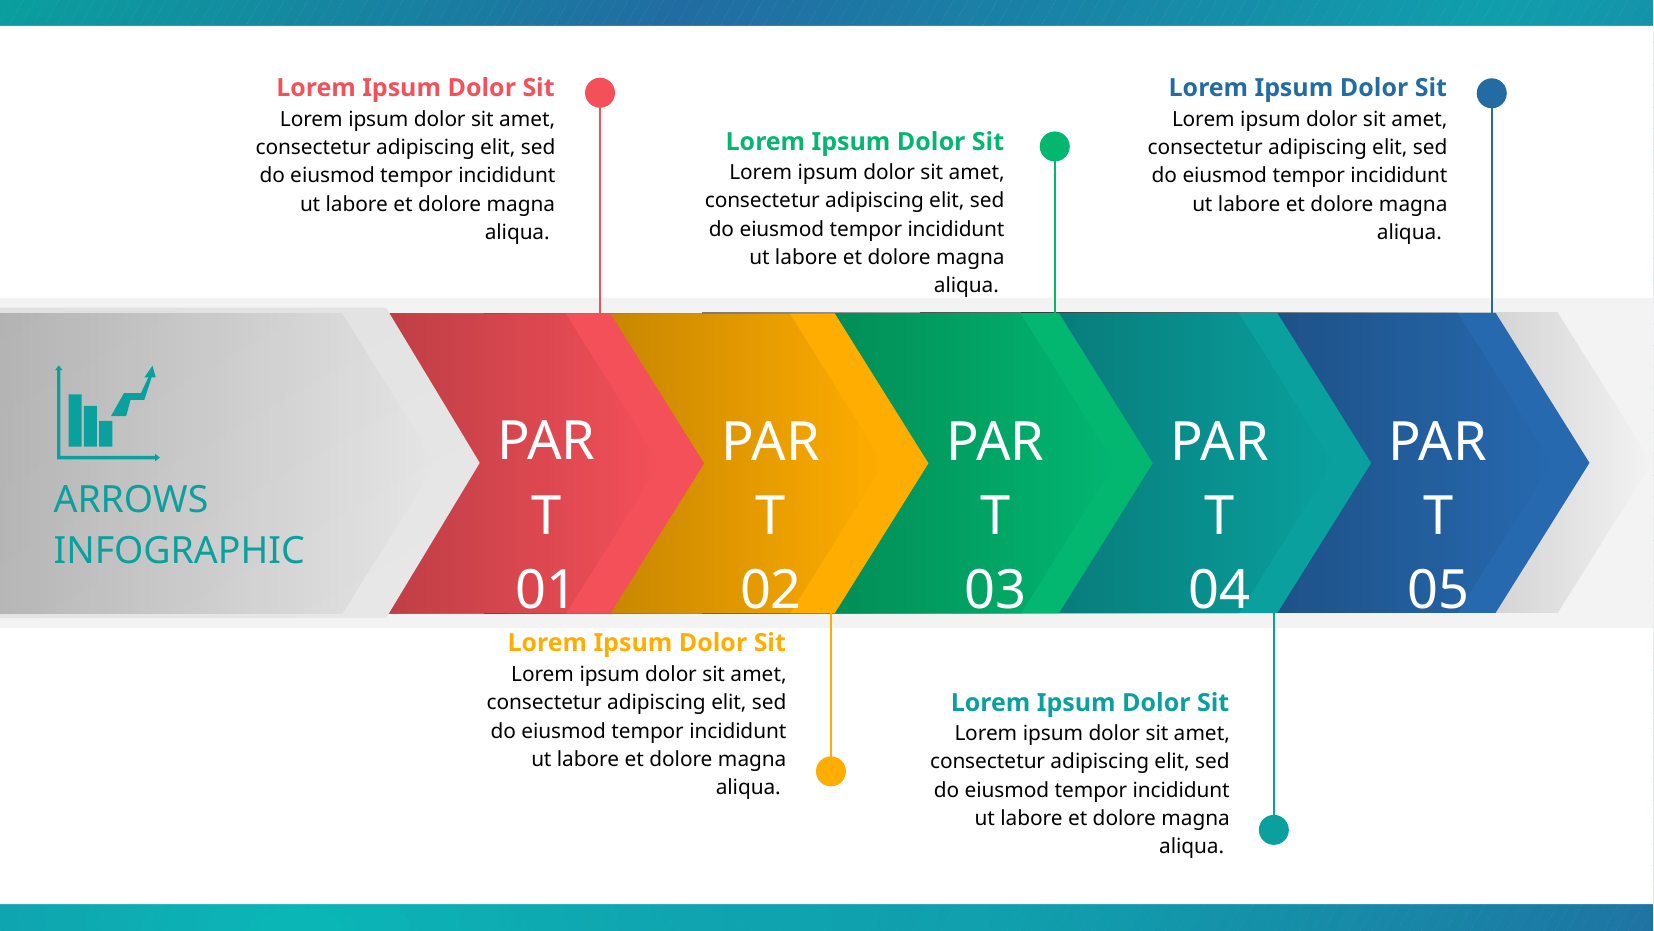

Lorem Ipsum Dolor Sit
Lorem ipsum dolor sit amet, consectetur adipiscing elit, sed do eiusmod tempor incididunt ut labore et dolore magna aliqua.
Lorem Ipsum Dolor Sit
Lorem ipsum dolor sit amet, consectetur adipiscing elit, sed do eiusmod tempor incididunt ut labore et dolore magna aliqua.
Lorem Ipsum Dolor Sit
Lorem ipsum dolor sit amet, consectetur adipiscing elit, sed do eiusmod tempor incididunt ut labore et dolore magna aliqua.
PART
01
PART
02
PART
03
PART
04
PART
05
ARROWS
INFOGRAPHIC
Lorem Ipsum Dolor Sit
Lorem ipsum dolor sit amet, consectetur adipiscing elit, sed do eiusmod tempor incididunt ut labore et dolore magna aliqua.
Lorem Ipsum Dolor Sit
Lorem ipsum dolor sit amet, consectetur adipiscing elit, sed do eiusmod tempor incididunt ut labore et dolore magna aliqua.